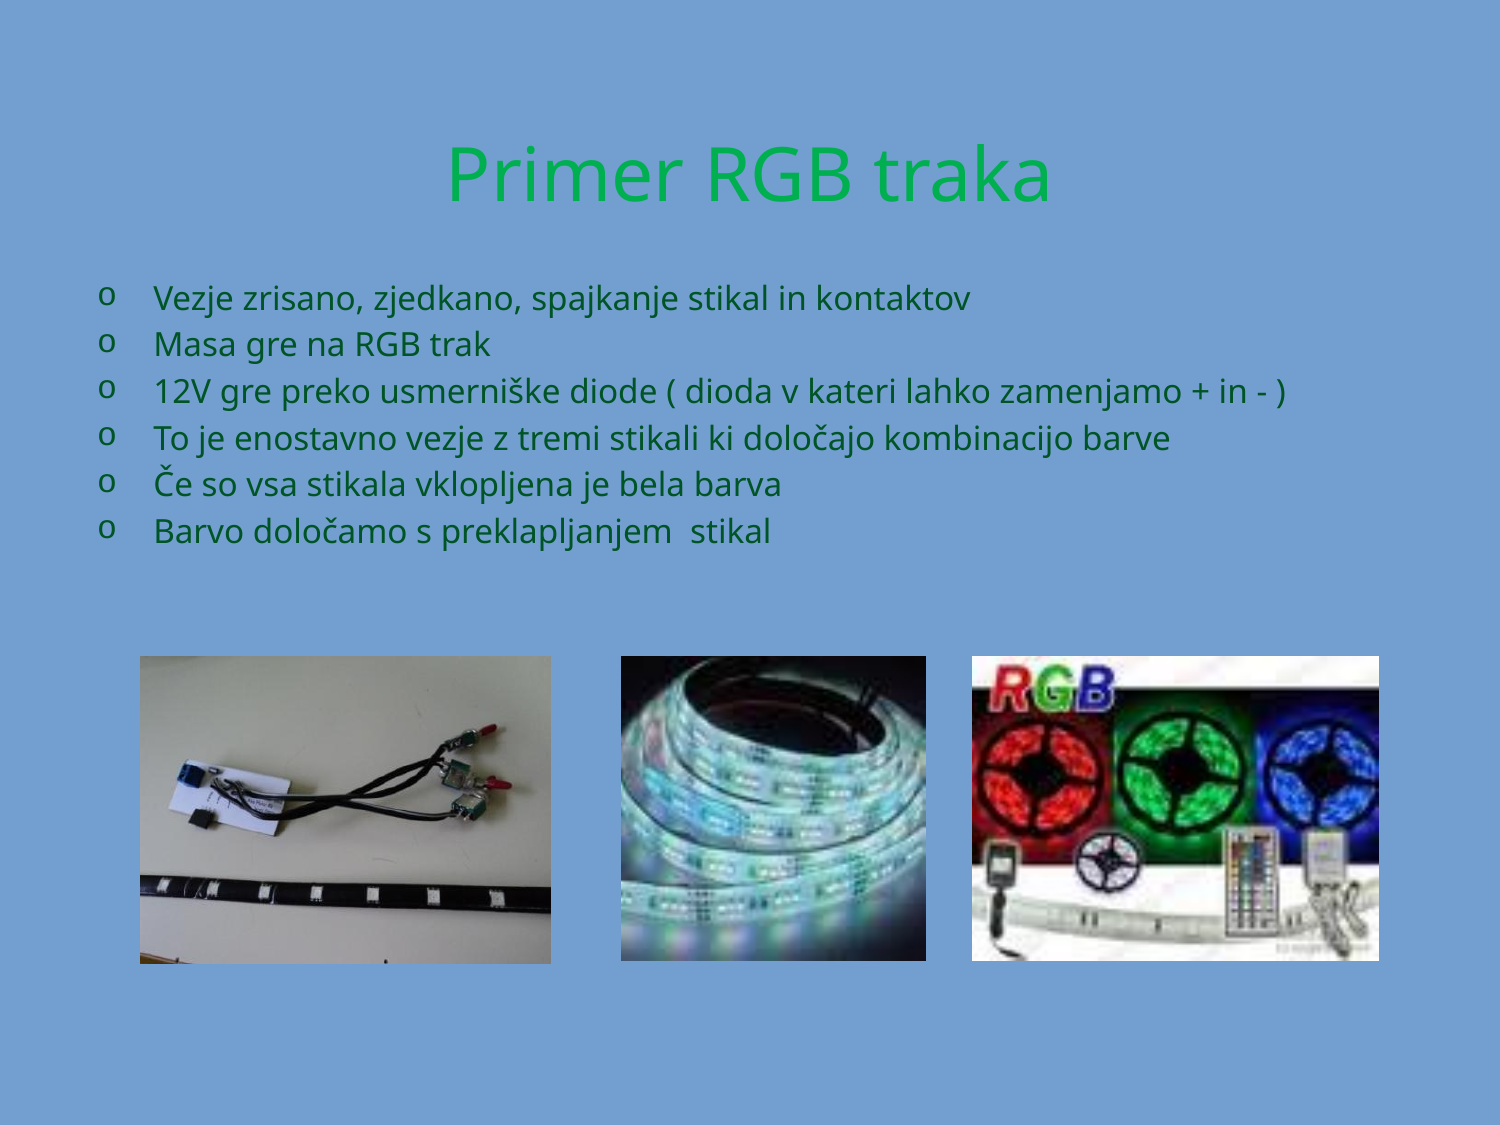

# Primer RGB traka
Vezje zrisano, zjedkano, spajkanje stikal in kontaktov
Masa gre na RGB trak
12V gre preko usmerniške diode ( dioda v kateri lahko zamenjamo + in - )
To je enostavno vezje z tremi stikali ki določajo kombinacijo barve
Če so vsa stikala vklopljena je bela barva
Barvo določamo s preklapljanjem stikal